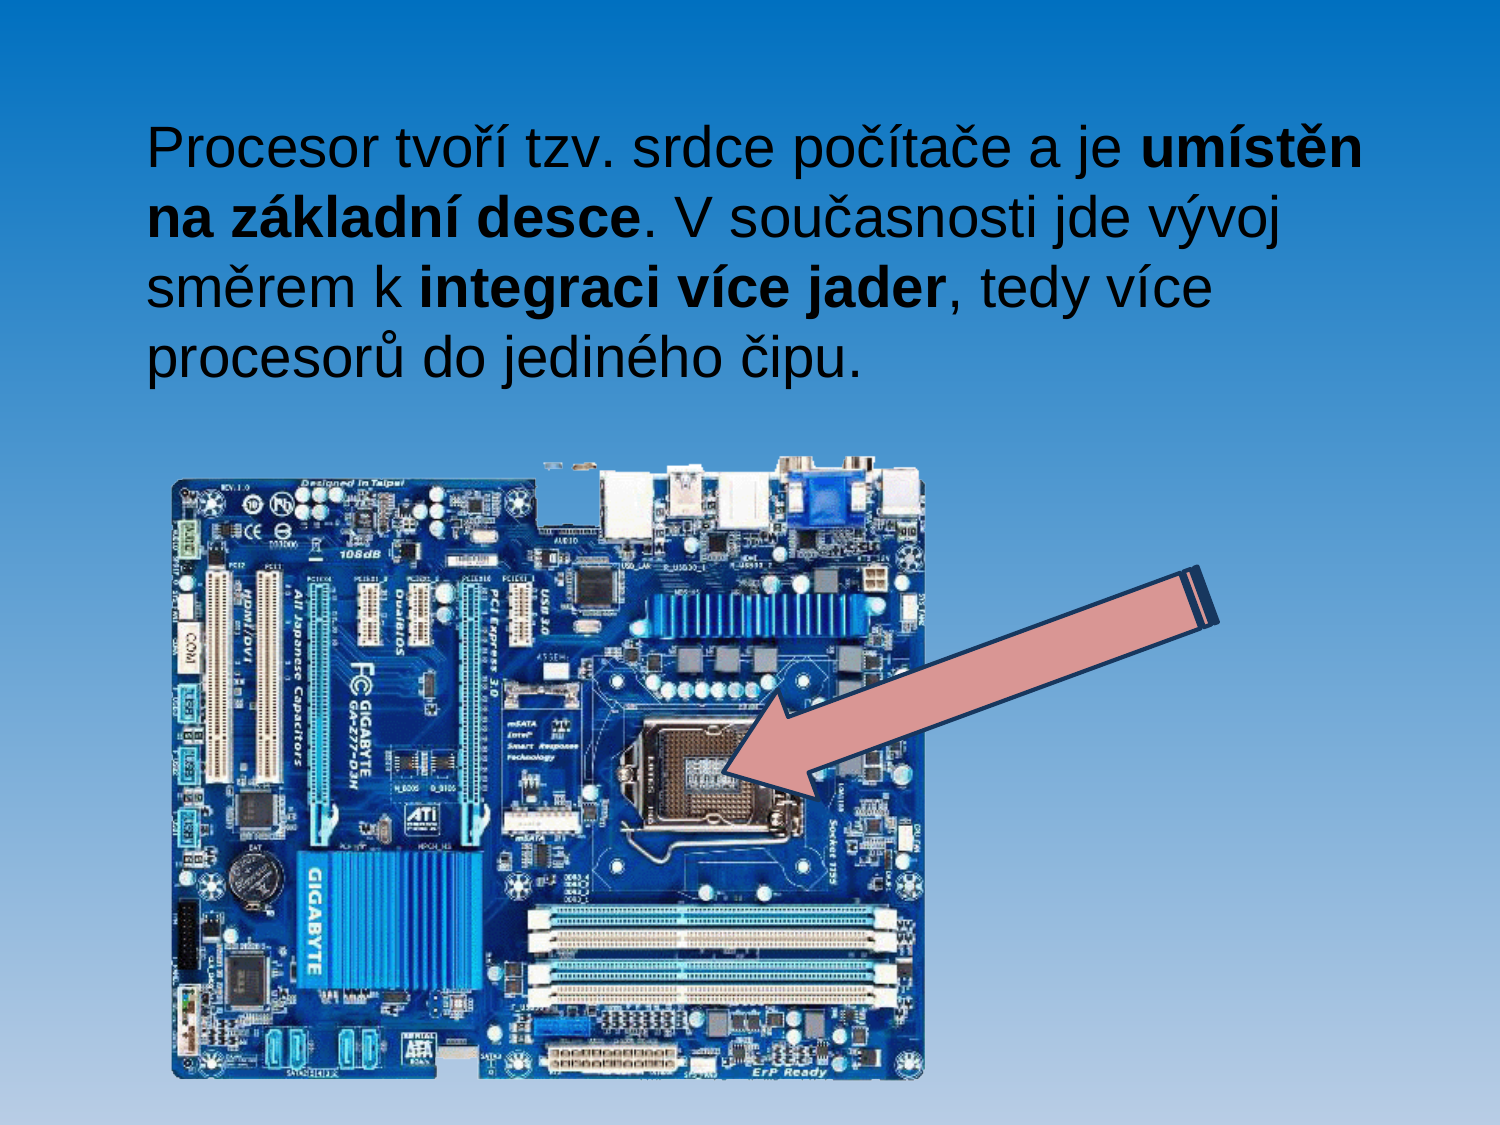

# Procesor tvoří tzv. srdce počítače a je umístěn na základní desce. V současnosti jde vývoj směrem k integraci více jader, tedy více procesorů do jediného čipu.